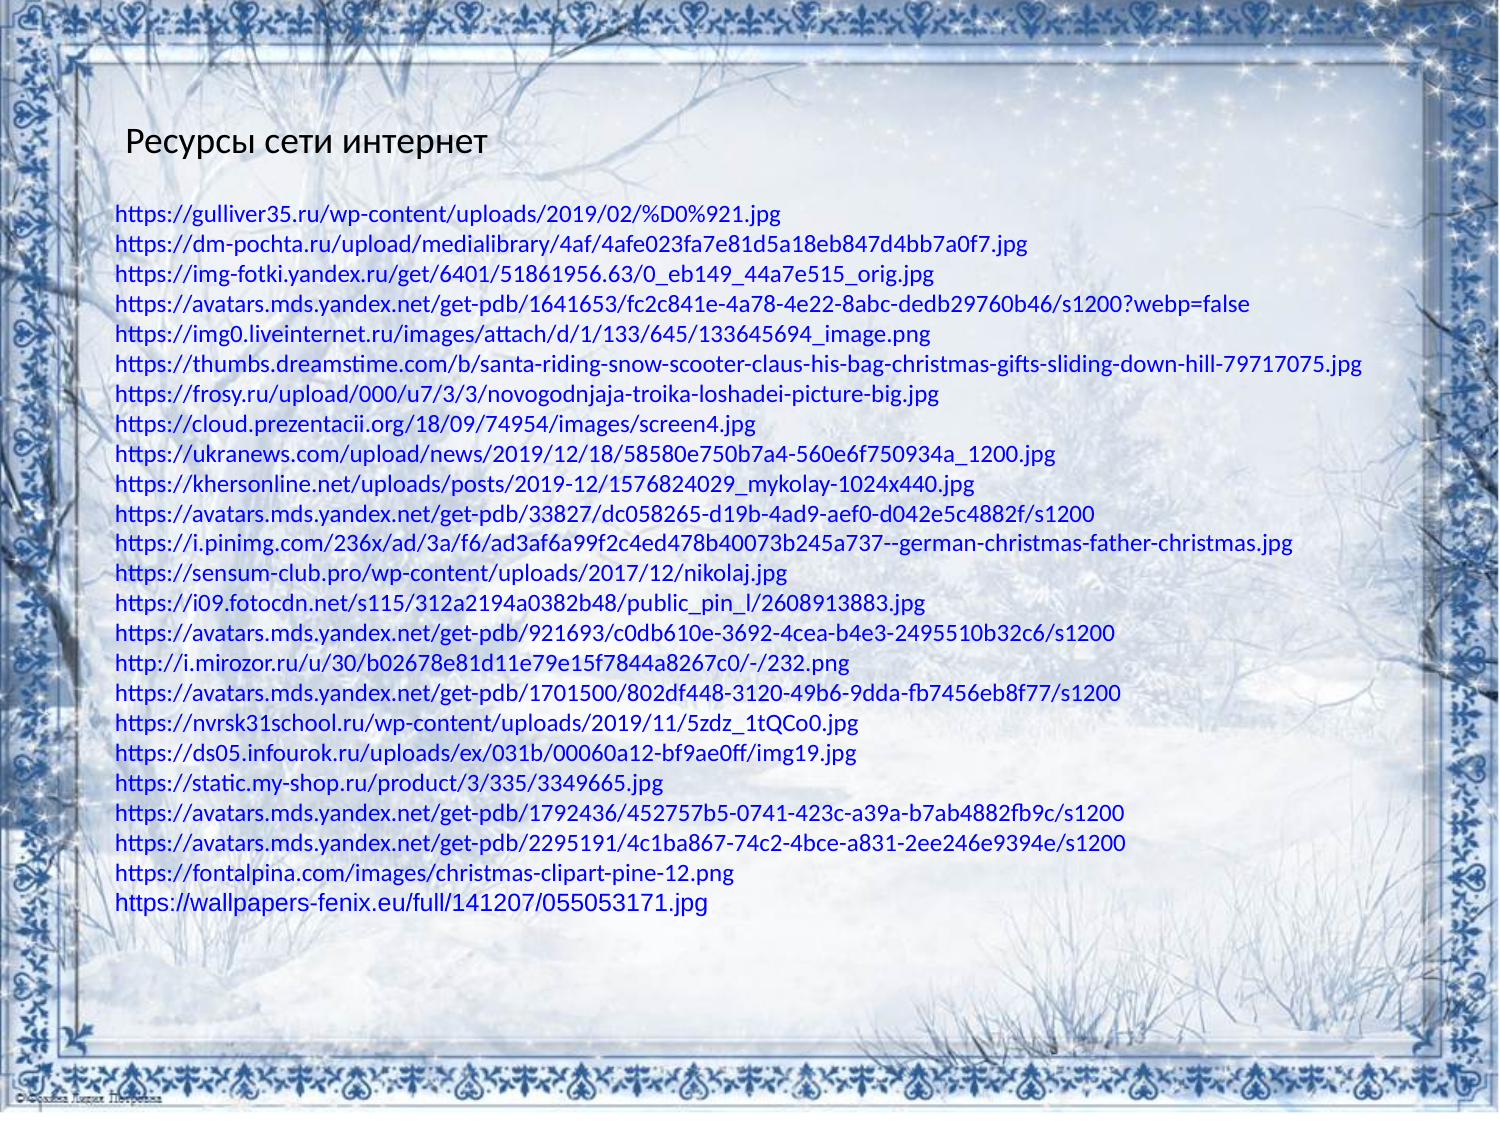

# Ресурсы сети интернет
https://gulliver35.ru/wp-content/uploads/2019/02/%D0%921.jpg
https://dm-pochta.ru/upload/medialibrary/4af/4afe023fa7e81d5a18eb847d4bb7a0f7.jpg
https://img-fotki.yandex.ru/get/6401/51861956.63/0_eb149_44a7e515_orig.jpg
https://avatars.mds.yandex.net/get-pdb/1641653/fc2c841e-4a78-4e22-8abc-dedb29760b46/s1200?webp=false
https://img0.liveinternet.ru/images/attach/d/1/133/645/133645694_image.png
https://thumbs.dreamstime.com/b/santa-riding-snow-scooter-claus-his-bag-christmas-gifts-sliding-down-hill-79717075.jpg
https://frosy.ru/upload/000/u7/3/3/novogodnjaja-troika-loshadei-picture-big.jpg
https://cloud.prezentacii.org/18/09/74954/images/screen4.jpg
https://ukranews.com/upload/news/2019/12/18/58580e750b7a4-560e6f750934a_1200.jpg
https://khersonline.net/uploads/posts/2019-12/1576824029_mykolay-1024x440.jpg
https://avatars.mds.yandex.net/get-pdb/33827/dc058265-d19b-4ad9-aef0-d042e5c4882f/s1200
https://i.pinimg.com/236x/ad/3a/f6/ad3af6a99f2c4ed478b40073b245a737--german-christmas-father-christmas.jpg
https://sensum-club.pro/wp-content/uploads/2017/12/nikolaj.jpg
https://i09.fotocdn.net/s115/312a2194a0382b48/public_pin_l/2608913883.jpg
https://avatars.mds.yandex.net/get-pdb/921693/c0db610e-3692-4cea-b4e3-2495510b32c6/s1200
http://i.mirozor.ru/u/30/b02678e81d11e79e15f7844a8267c0/-/232.png
https://avatars.mds.yandex.net/get-pdb/1701500/802df448-3120-49b6-9dda-fb7456eb8f77/s1200
https://nvrsk31school.ru/wp-content/uploads/2019/11/5zdz_1tQCo0.jpg
https://ds05.infourok.ru/uploads/ex/031b/00060a12-bf9ae0ff/img19.jpg
https://static.my-shop.ru/product/3/335/3349665.jpg
https://avatars.mds.yandex.net/get-pdb/1792436/452757b5-0741-423c-a39a-b7ab4882fb9c/s1200
https://avatars.mds.yandex.net/get-pdb/2295191/4c1ba867-74c2-4bce-a831-2ee246e9394e/s1200
https://fontalpina.com/images/christmas-clipart-pine-12.png
https://wallpapers-fenix.eu/full/141207/055053171.jpg